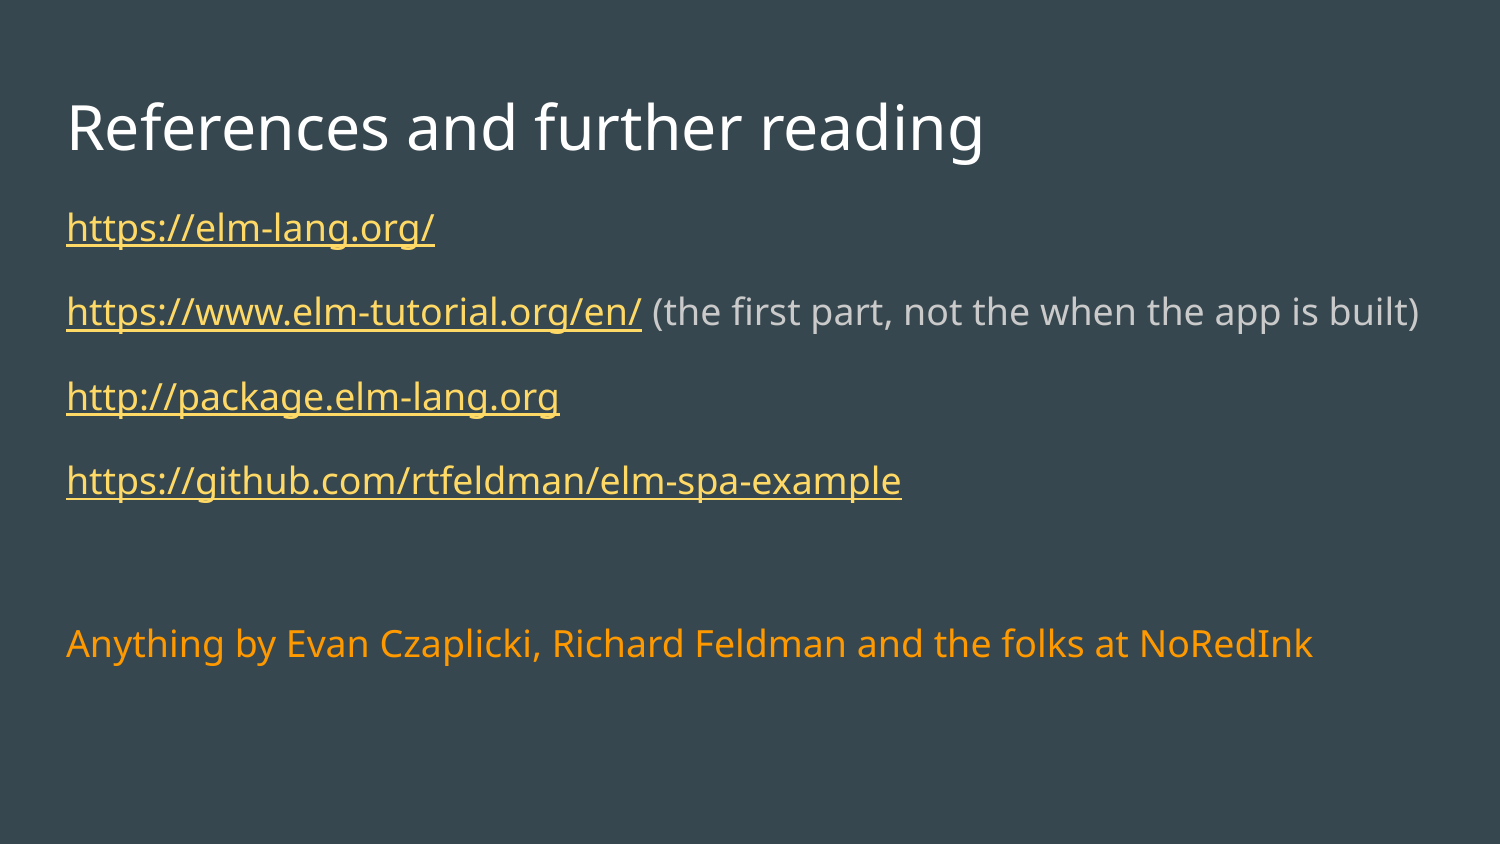

# References and further reading
https://elm-lang.org/
https://www.elm-tutorial.org/en/ (the first part, not the when the app is built)
http://package.elm-lang.org
https://github.com/rtfeldman/elm-spa-example
Anything by Evan Czaplicki, Richard Feldman and the folks at NoRedInk